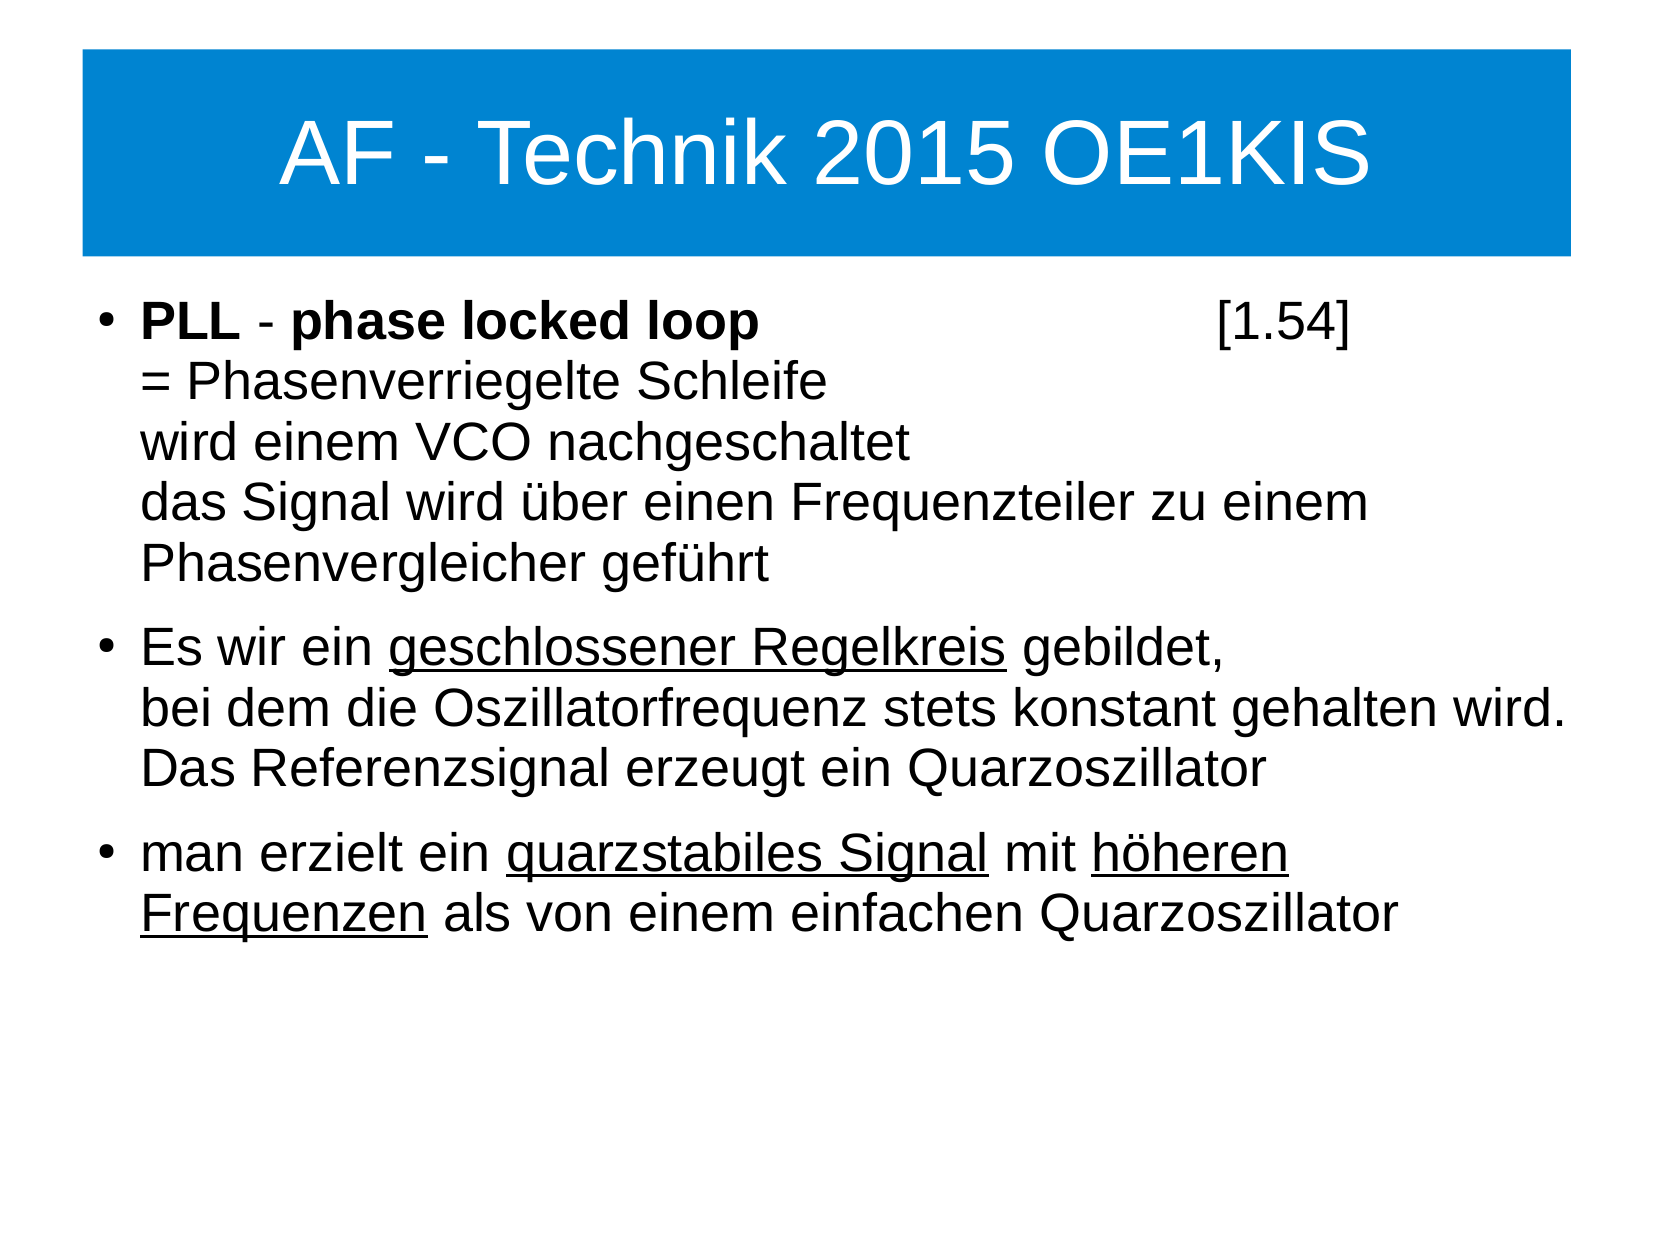

# AF - Technik 2015 OE1KIS
PLL - phase locked loop 			 	 	 	 	 	 	 	[1.54]
= Phasenverriegelte Schleife
wird einem VCO nachgeschaltet
das Signal wird über einen Frequenzteiler zu einem Phasenvergleicher geführt
Es wir ein geschlossener Regelkreis gebildet,
bei dem die Oszillatorfrequenz stets konstant gehalten wird.
Das Referenzsignal erzeugt ein Quarzoszillator
man erzielt ein quarzstabiles Signal mit höheren Frequenzen als von einem einfachen Quarzoszillator